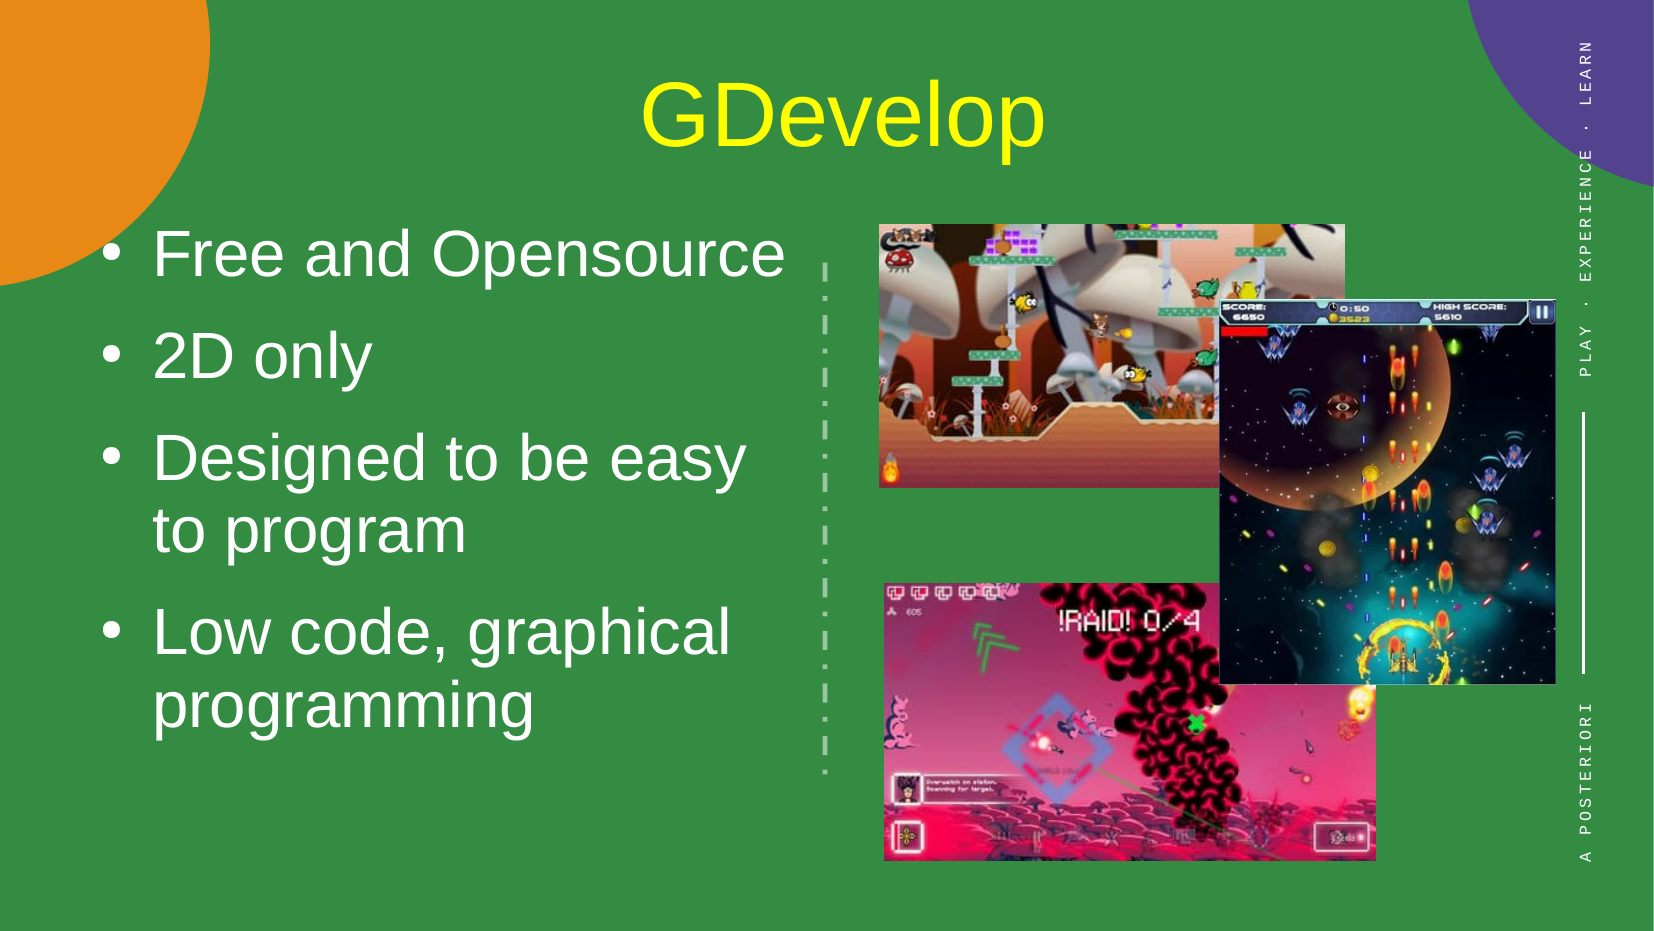

# GDevelop
Free and Opensource
2D only
Designed to be easy to program
Low code, graphical programming